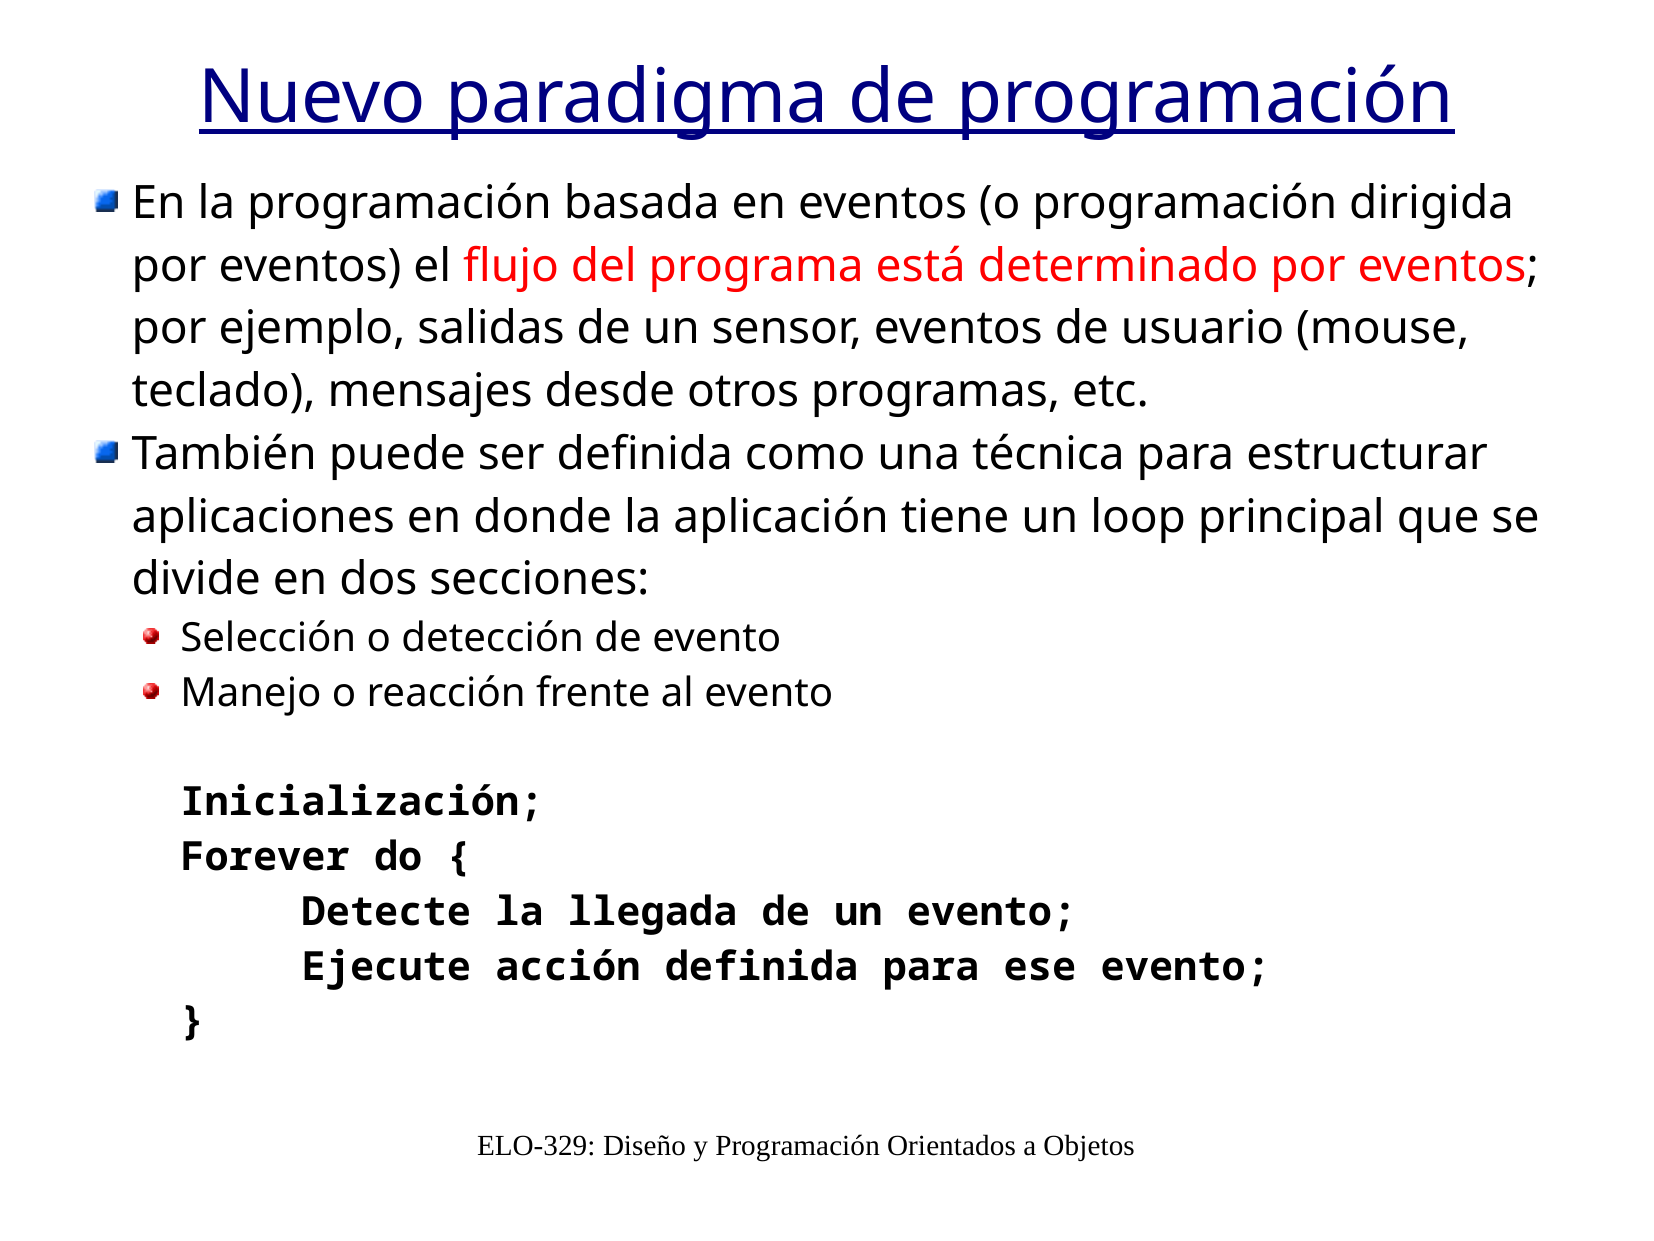

# Nuevo paradigma de programación
En la programación basada en eventos (o programación dirigida por eventos) el flujo del programa está determinado por eventos; por ejemplo, salidas de un sensor, eventos de usuario (mouse, teclado), mensajes desde otros programas, etc.
También puede ser definida como una técnica para estructurar aplicaciones en donde la aplicación tiene un loop principal que se divide en dos secciones:
Selección o detección de evento
Manejo o reacción frente al evento
Inicialización;
Forever do {
 Detecte la llegada de un evento;
 Ejecute acción definida para ese evento;
}